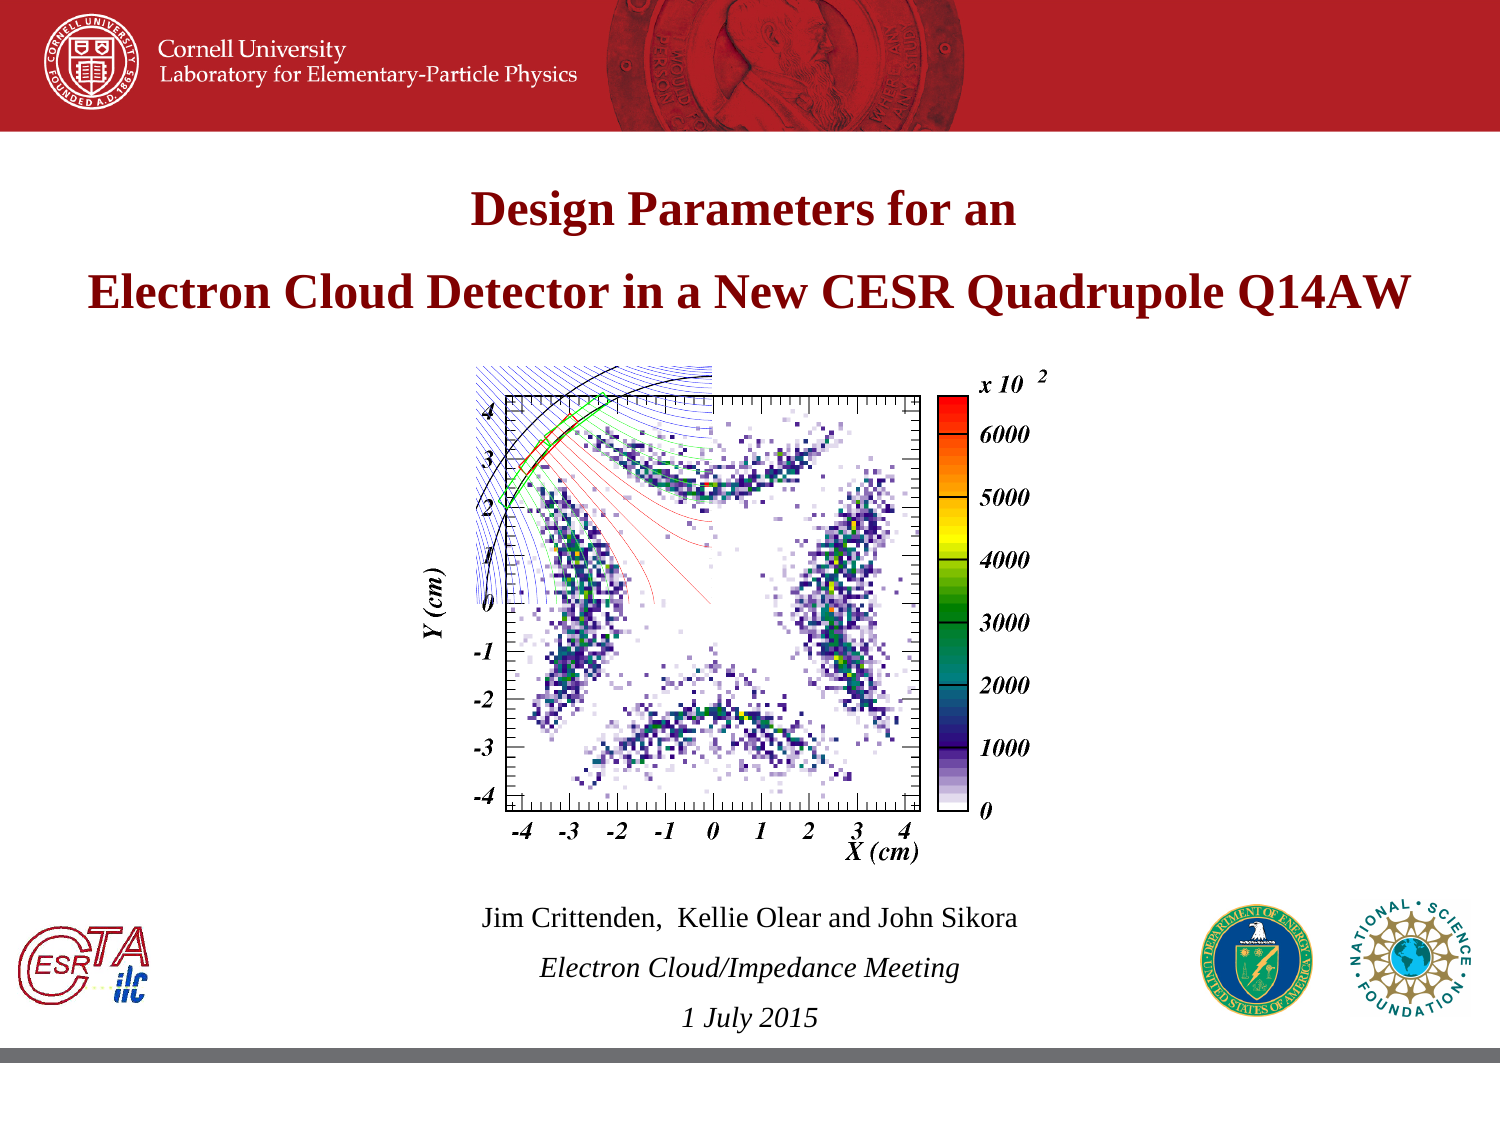

Design Parameters for an
Electron Cloud Detector in a New CESR Quadrupole Q14AW
# Jim Crittenden, Kellie Olear and John Sikora
Electron Cloud/Impedance Meeting
1 July 2015